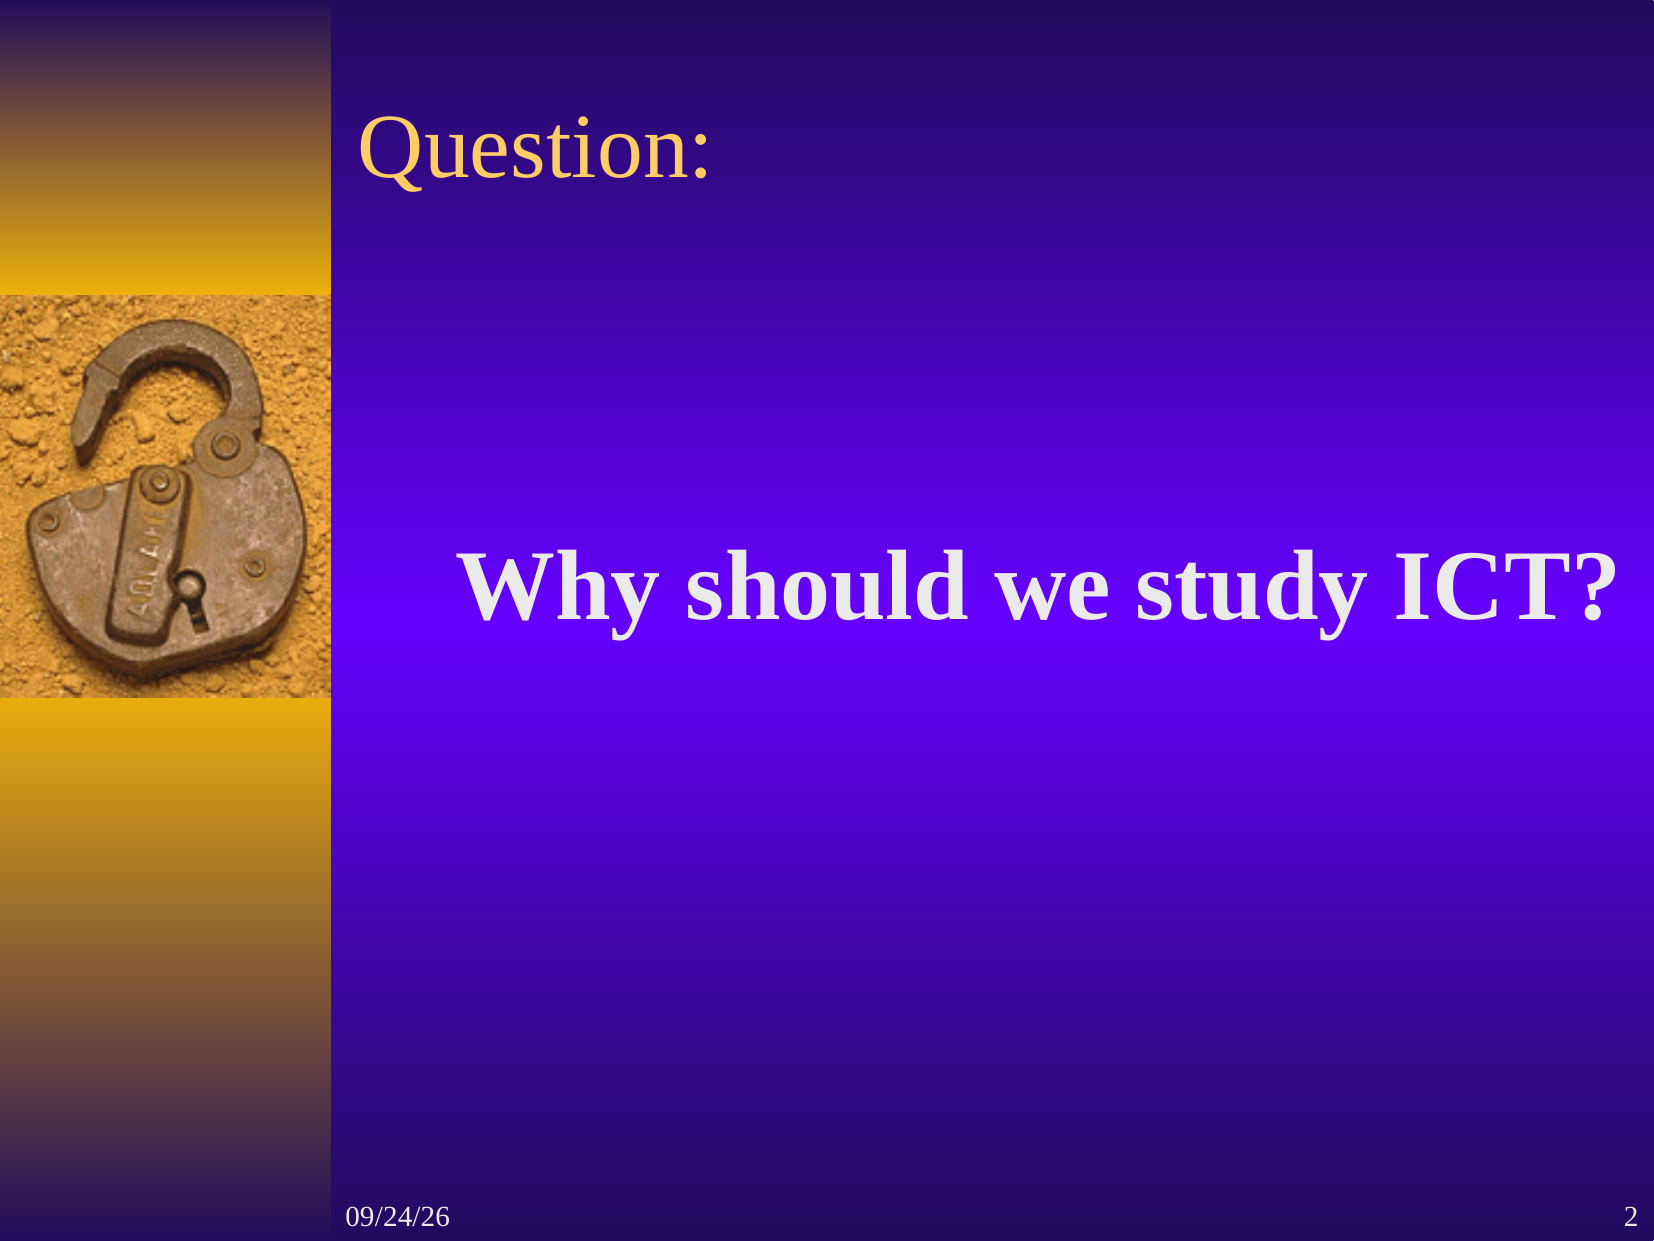

# Question:
Why should we study ICT?
2